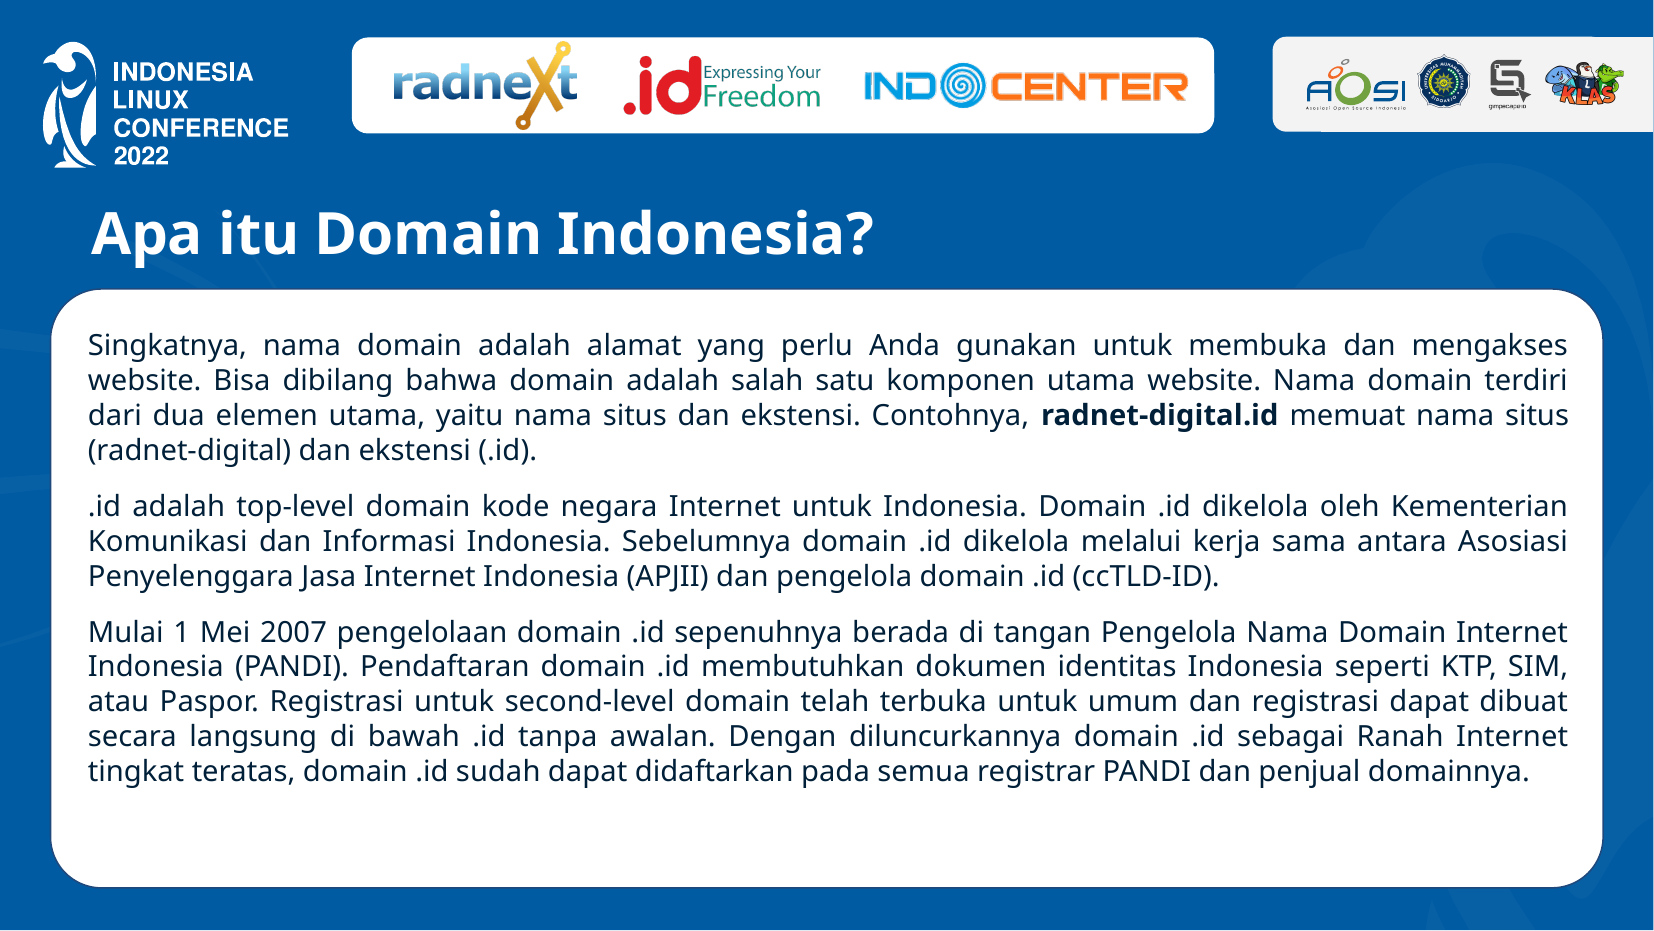

Apa itu Domain Indonesia?
Singkatnya, nama domain adalah alamat yang perlu Anda gunakan untuk membuka dan mengakses website. Bisa dibilang bahwa domain adalah salah satu komponen utama website. Nama domain terdiri dari dua elemen utama, yaitu nama situs dan ekstensi. Contohnya, radnet-digital.id memuat nama situs (radnet-digital) dan ekstensi (.id).
.id adalah top-level domain kode negara Internet untuk Indonesia. Domain .id dikelola oleh Kementerian Komunikasi dan Informasi Indonesia. Sebelumnya domain .id dikelola melalui kerja sama antara Asosiasi Penyelenggara Jasa Internet Indonesia (APJII) dan pengelola domain .id (ccTLD-ID).
Mulai 1 Mei 2007 pengelolaan domain .id sepenuhnya berada di tangan Pengelola Nama Domain Internet Indonesia (PANDI). Pendaftaran domain .id membutuhkan dokumen identitas Indonesia seperti KTP, SIM, atau Paspor. Registrasi untuk second-level domain telah terbuka untuk umum dan registrasi dapat dibuat secara langsung di bawah .id tanpa awalan. Dengan diluncurkannya domain .id sebagai Ranah Internet tingkat teratas, domain .id sudah dapat didaftarkan pada semua registrar PANDI dan penjual domainnya.